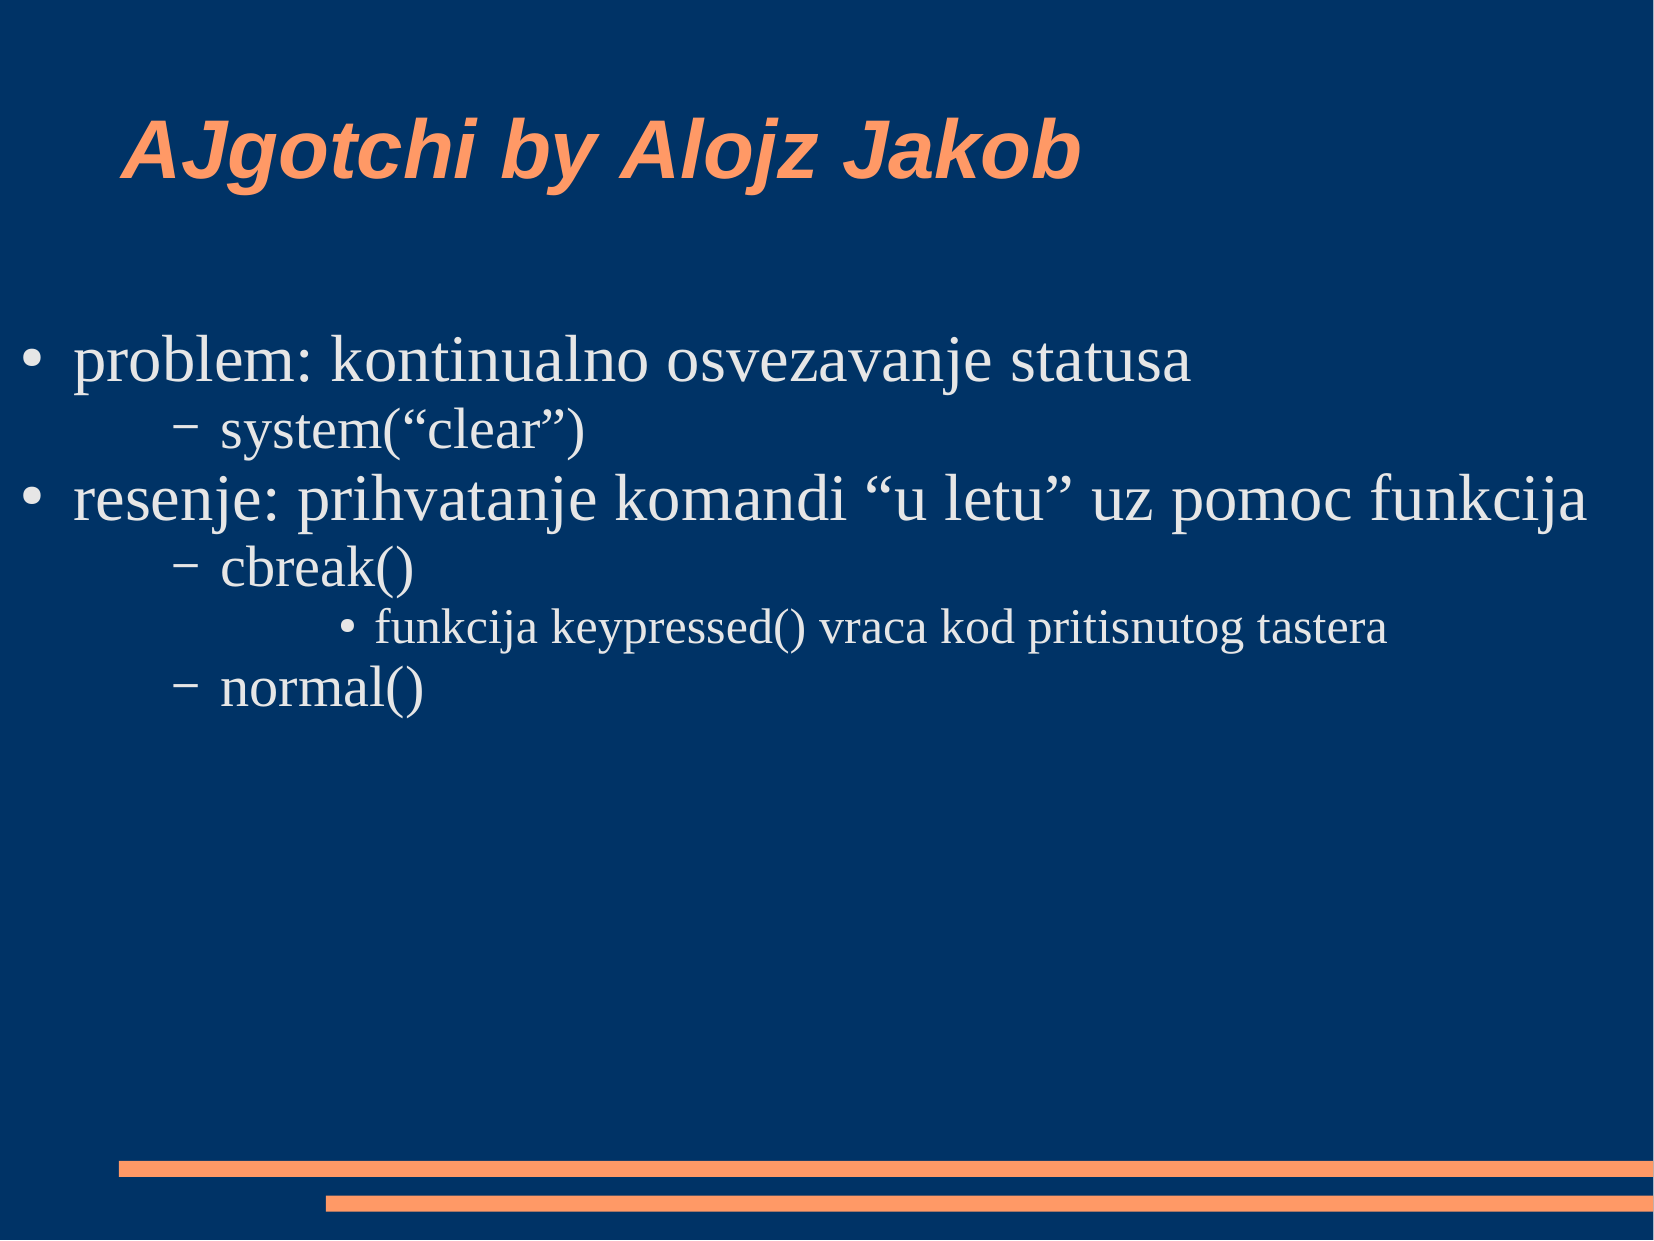

# AJgotchi by Alojz Jakob
problem: kontinualno osvezavanje statusa
system(“clear”)
resenje: prihvatanje komandi “u letu” uz pomoc funkcija
cbreak()
funkcija keypressed() vraca kod pritisnutog tastera
normal()